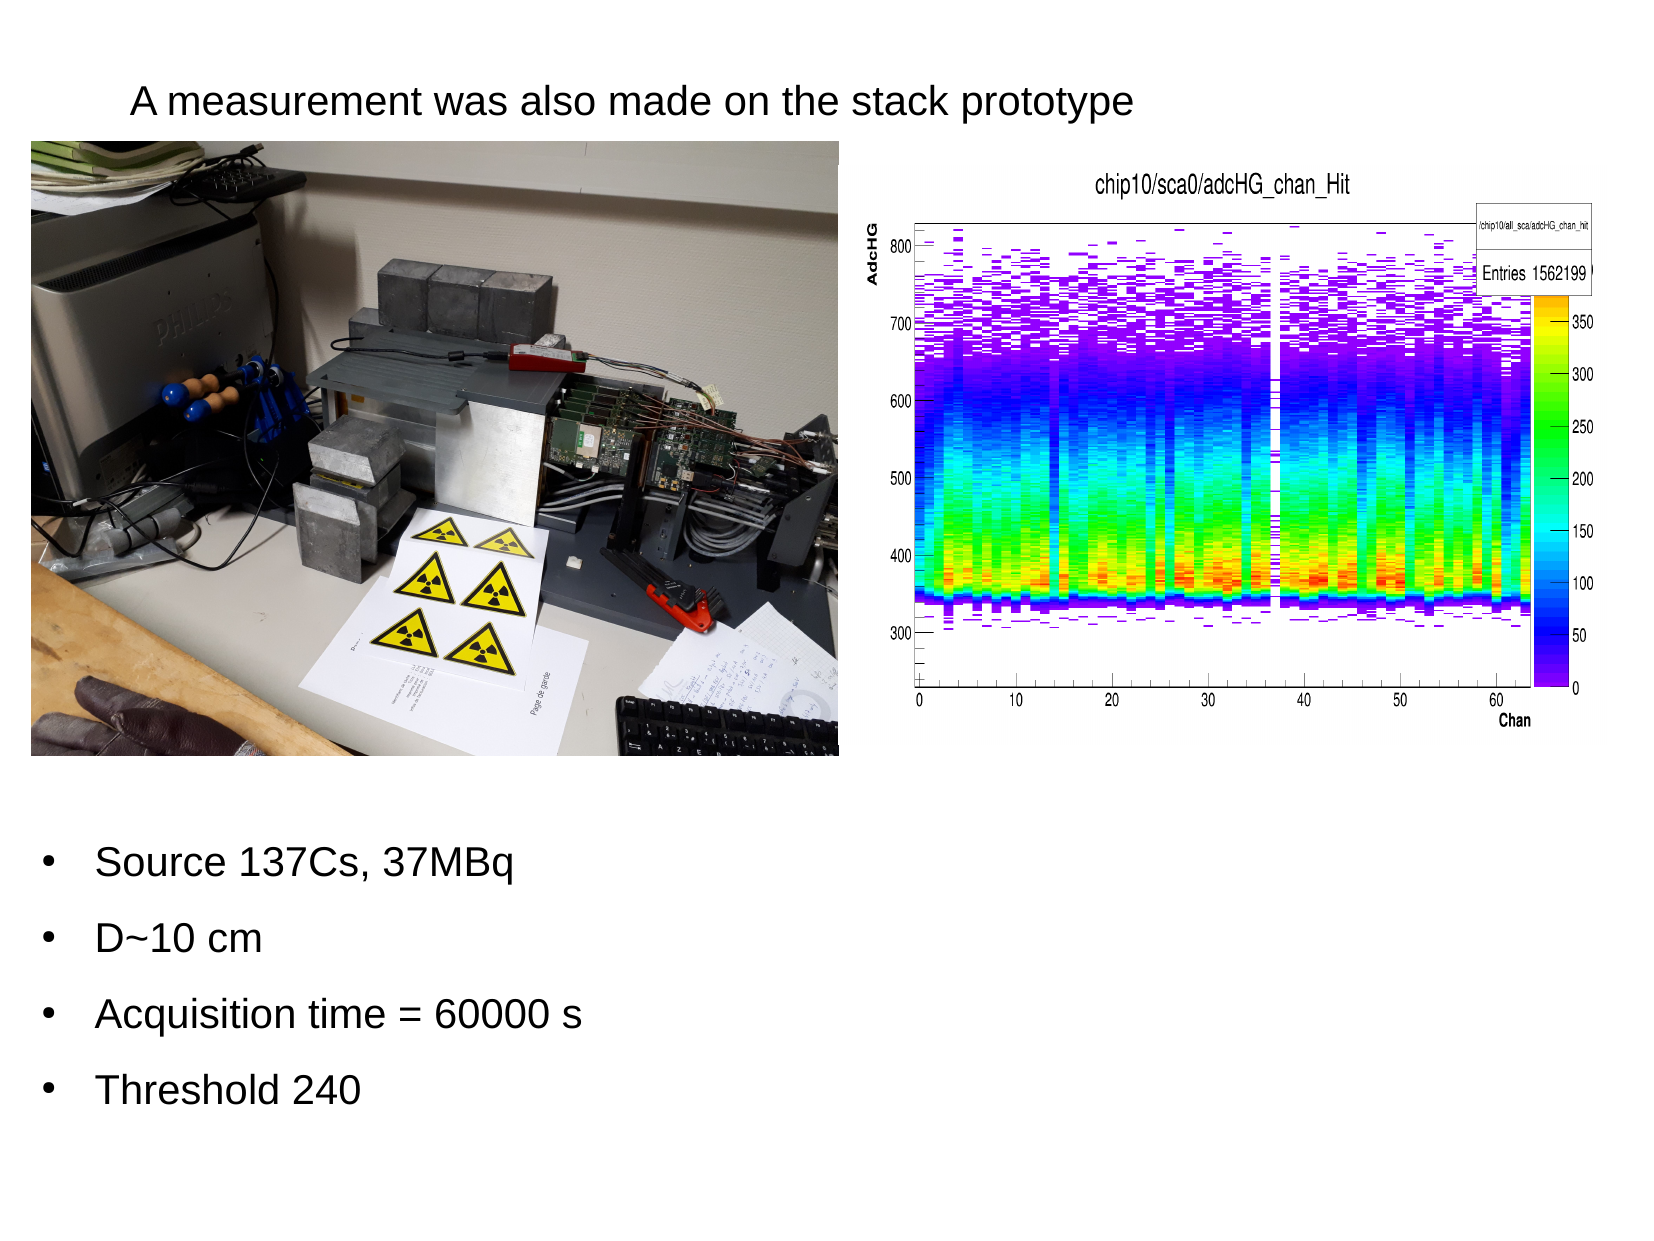

# A measurement was also made on the stack prototype
Source 137Cs, 37MBq
D~10 cm
Acquisition time = 60000 s
Threshold 240